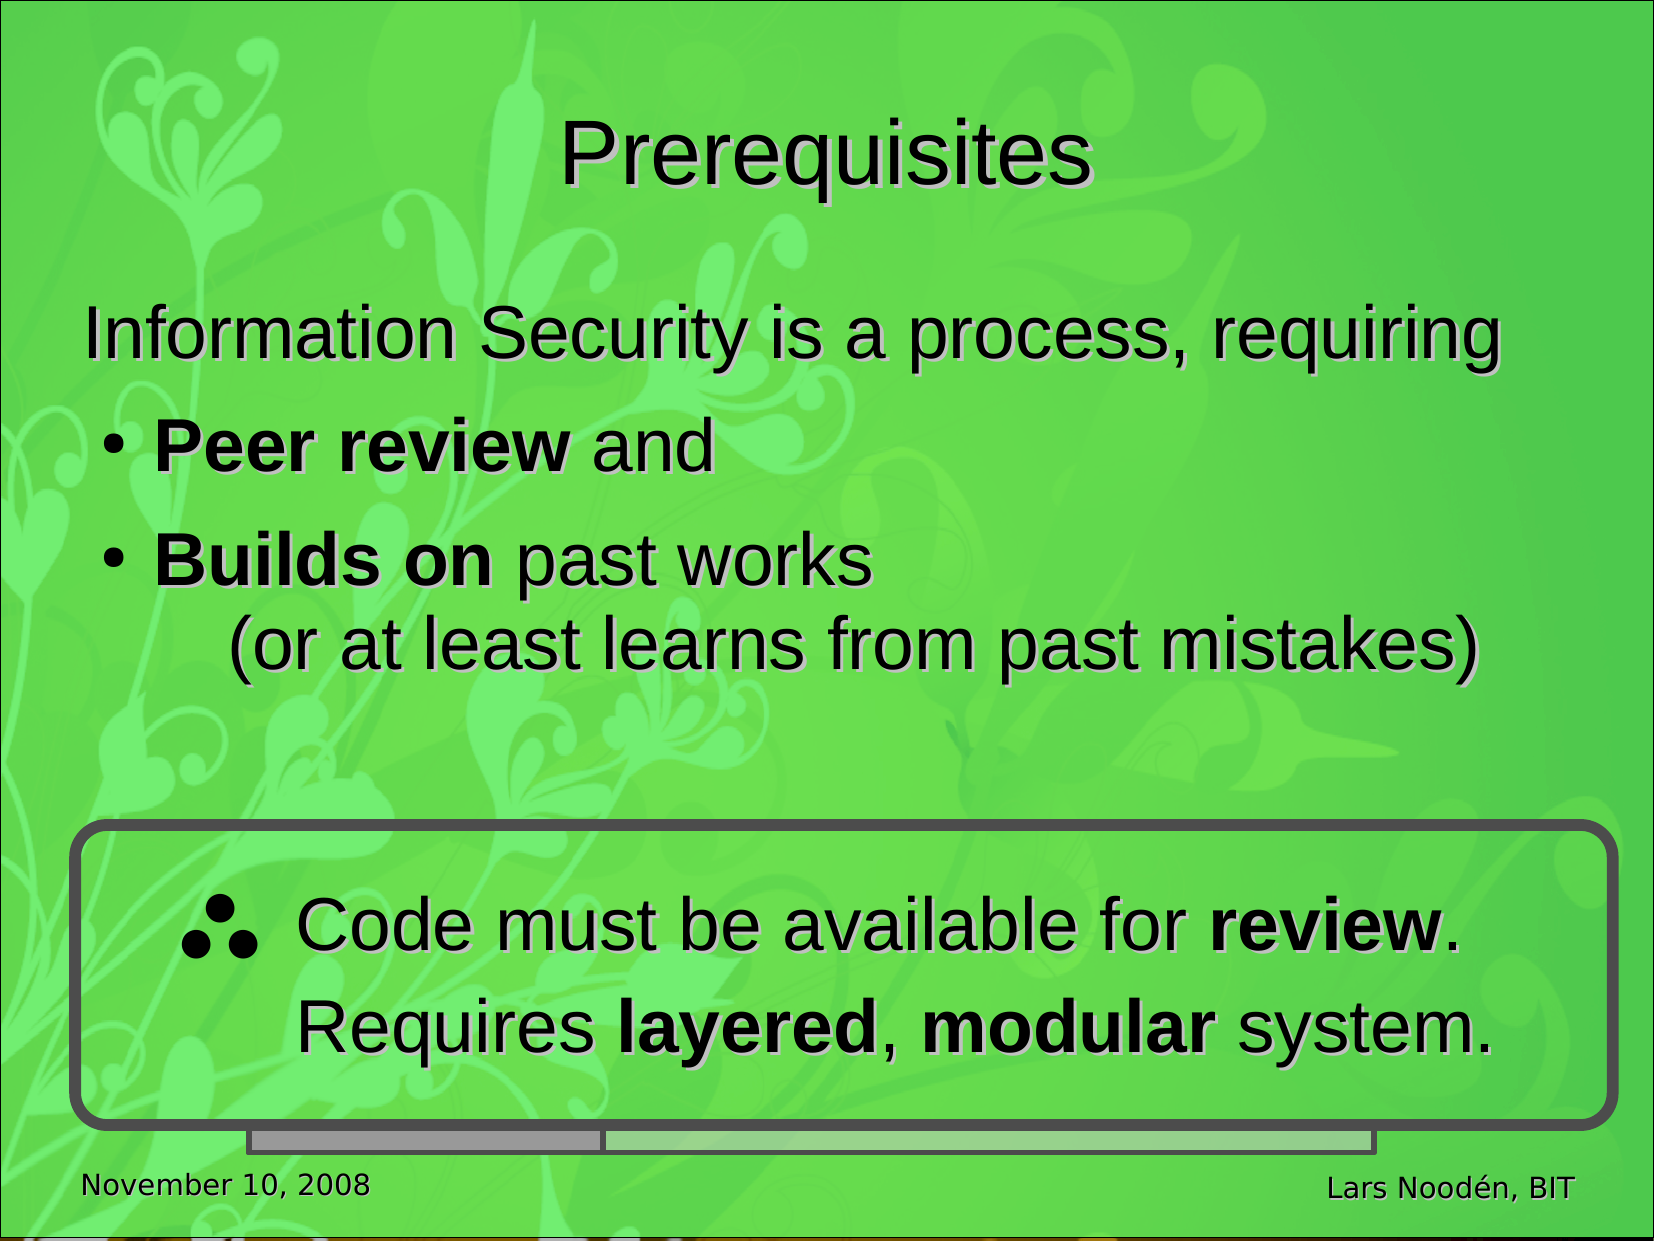

# Prerequisites
Information Security is a process, requiring
Peer review and
Builds on past works
	(or at least learns from past mistakes)
Code must be available for review.
Requires layered, modular system.
●
●
●